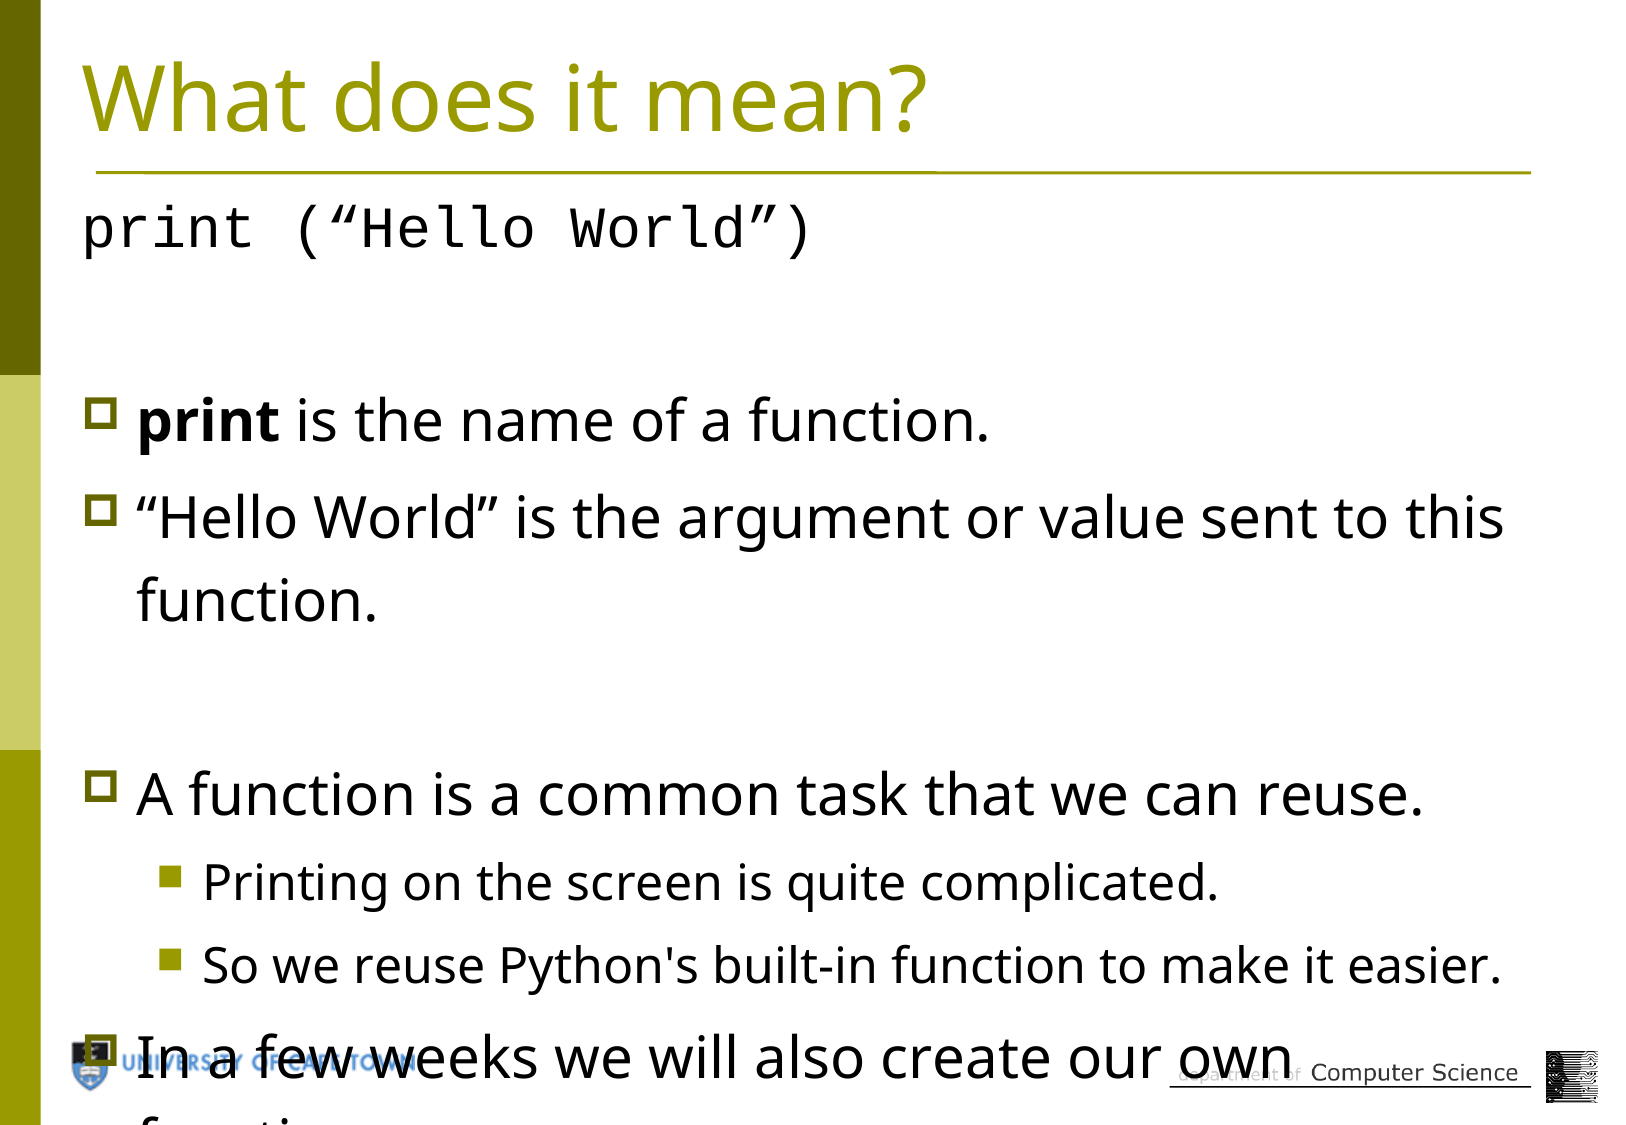

# What does it mean?
print (“Hello World”)
print is the name of a function.
“Hello World” is the argument or value sent to this function.
A function is a common task that we can reuse.
Printing on the screen is quite complicated.
So we reuse Python's built-in function to make it easier.
In a few weeks we will also create our own functions.